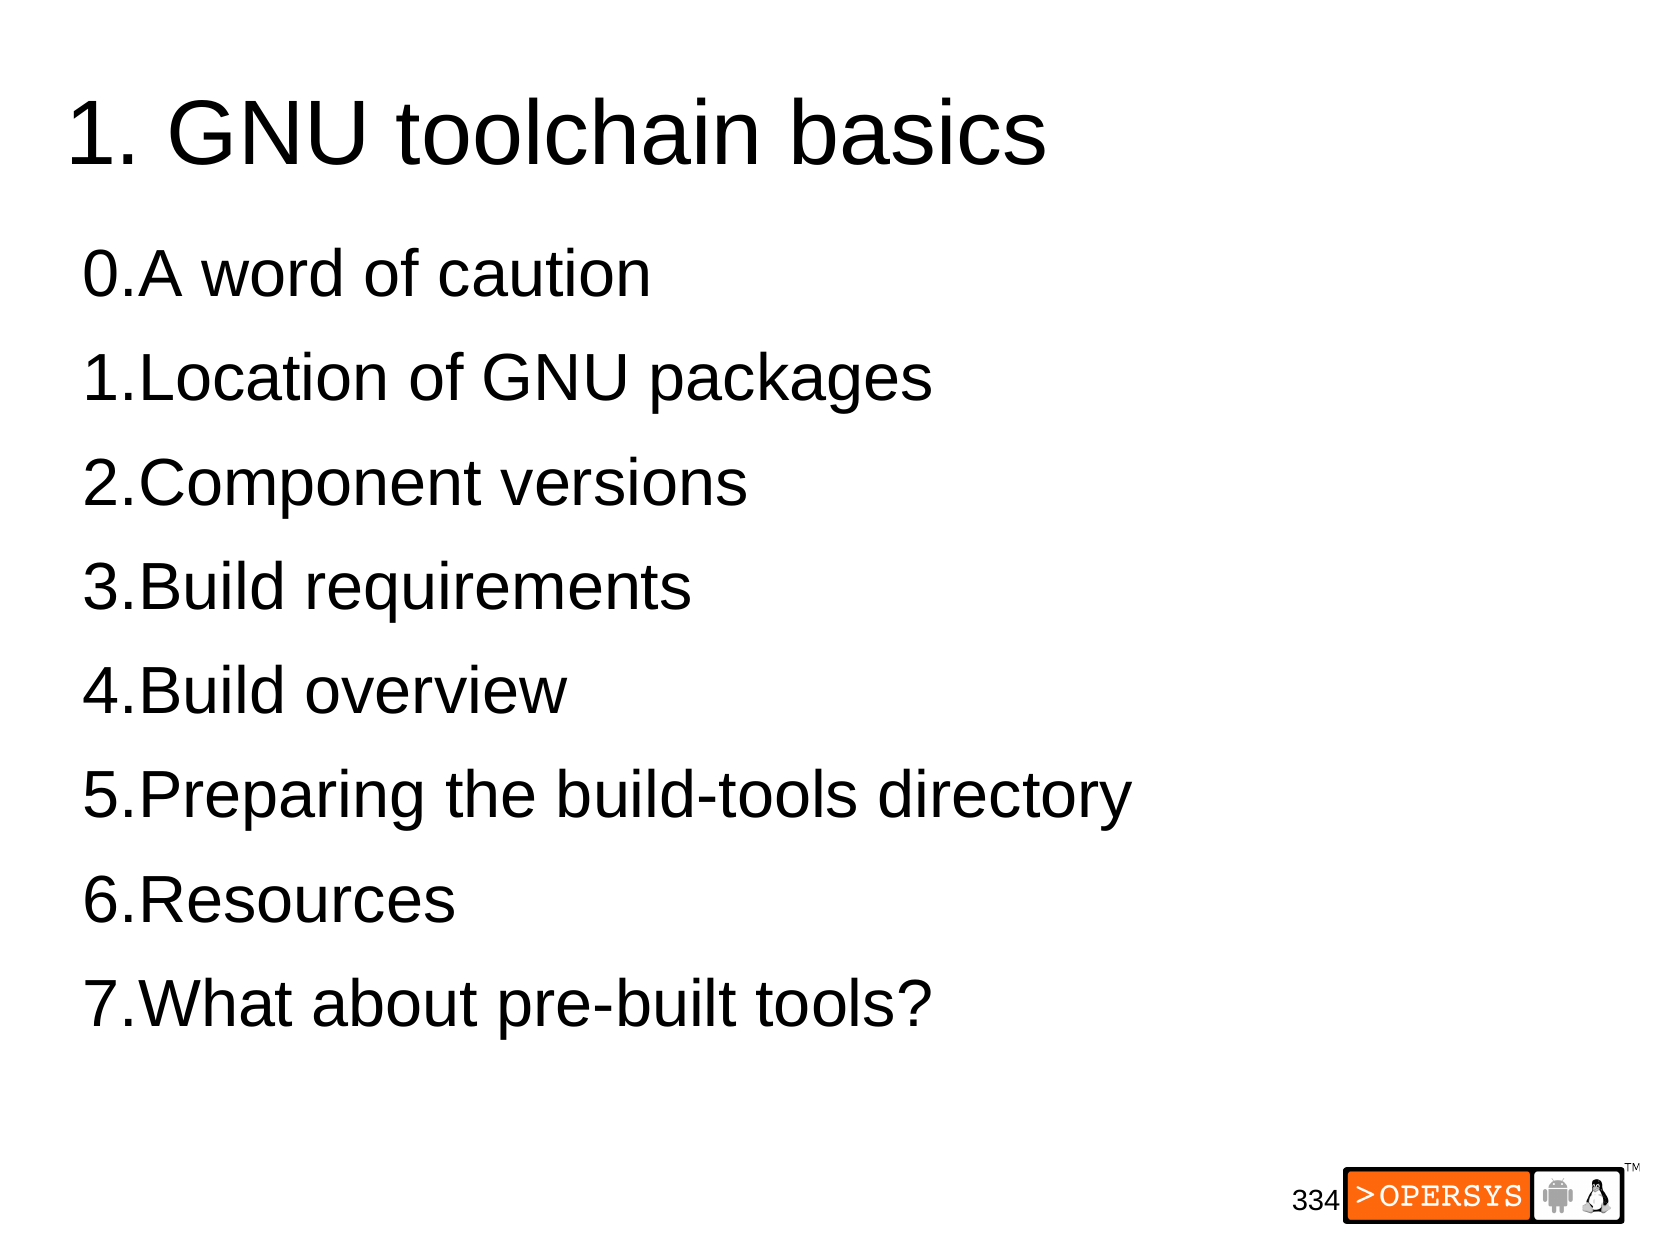

# 1. GNU toolchain basics
A word of caution
Location of GNU packages
Component versions
Build requirements
Build overview
Preparing the build-tools directory
Resources
What about pre-built tools?